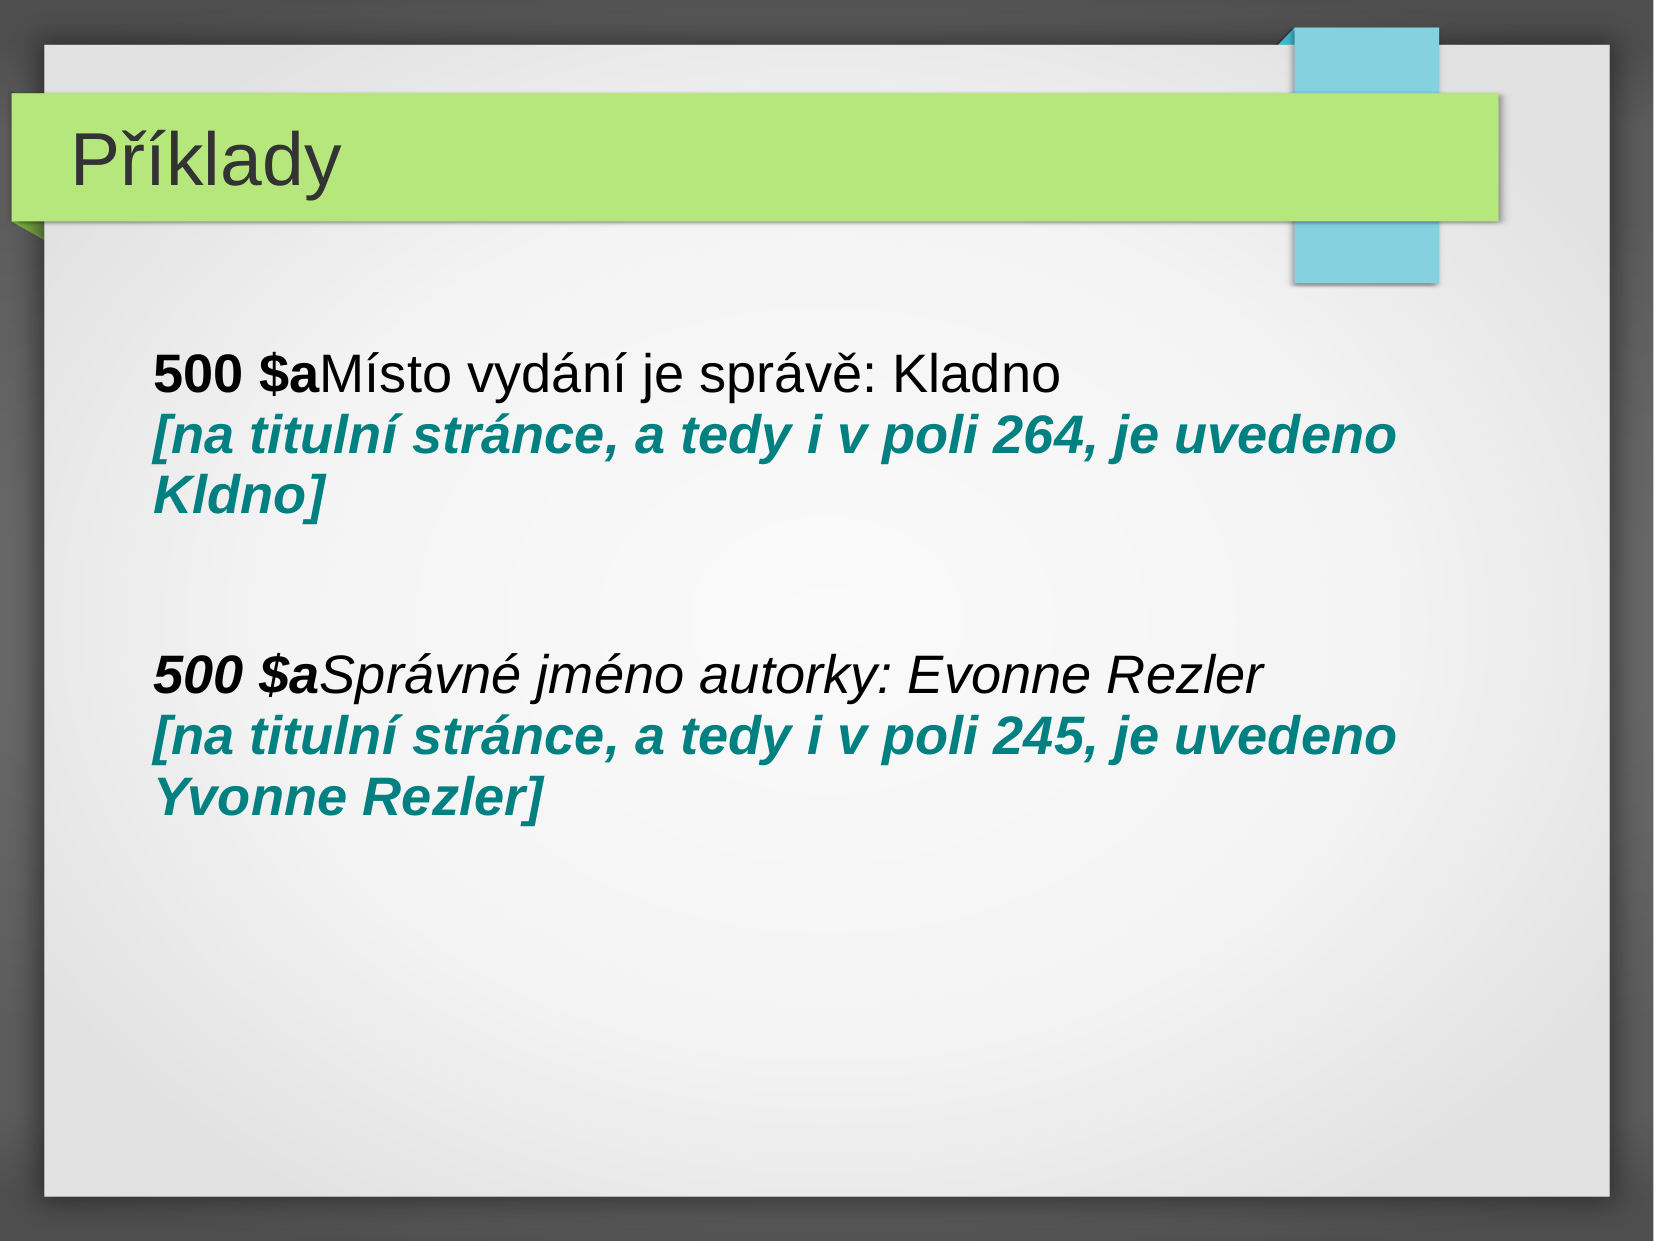

# Příklady
500 $aMísto vydání je správě: Kladno
[na titulní stránce, a tedy i v poli 264, je uvedeno Kldno]
500 $aSprávné jméno autorky: Evonne Rezler
[na titulní stránce, a tedy i v poli 245, je uvedeno Yvonne Rezler]